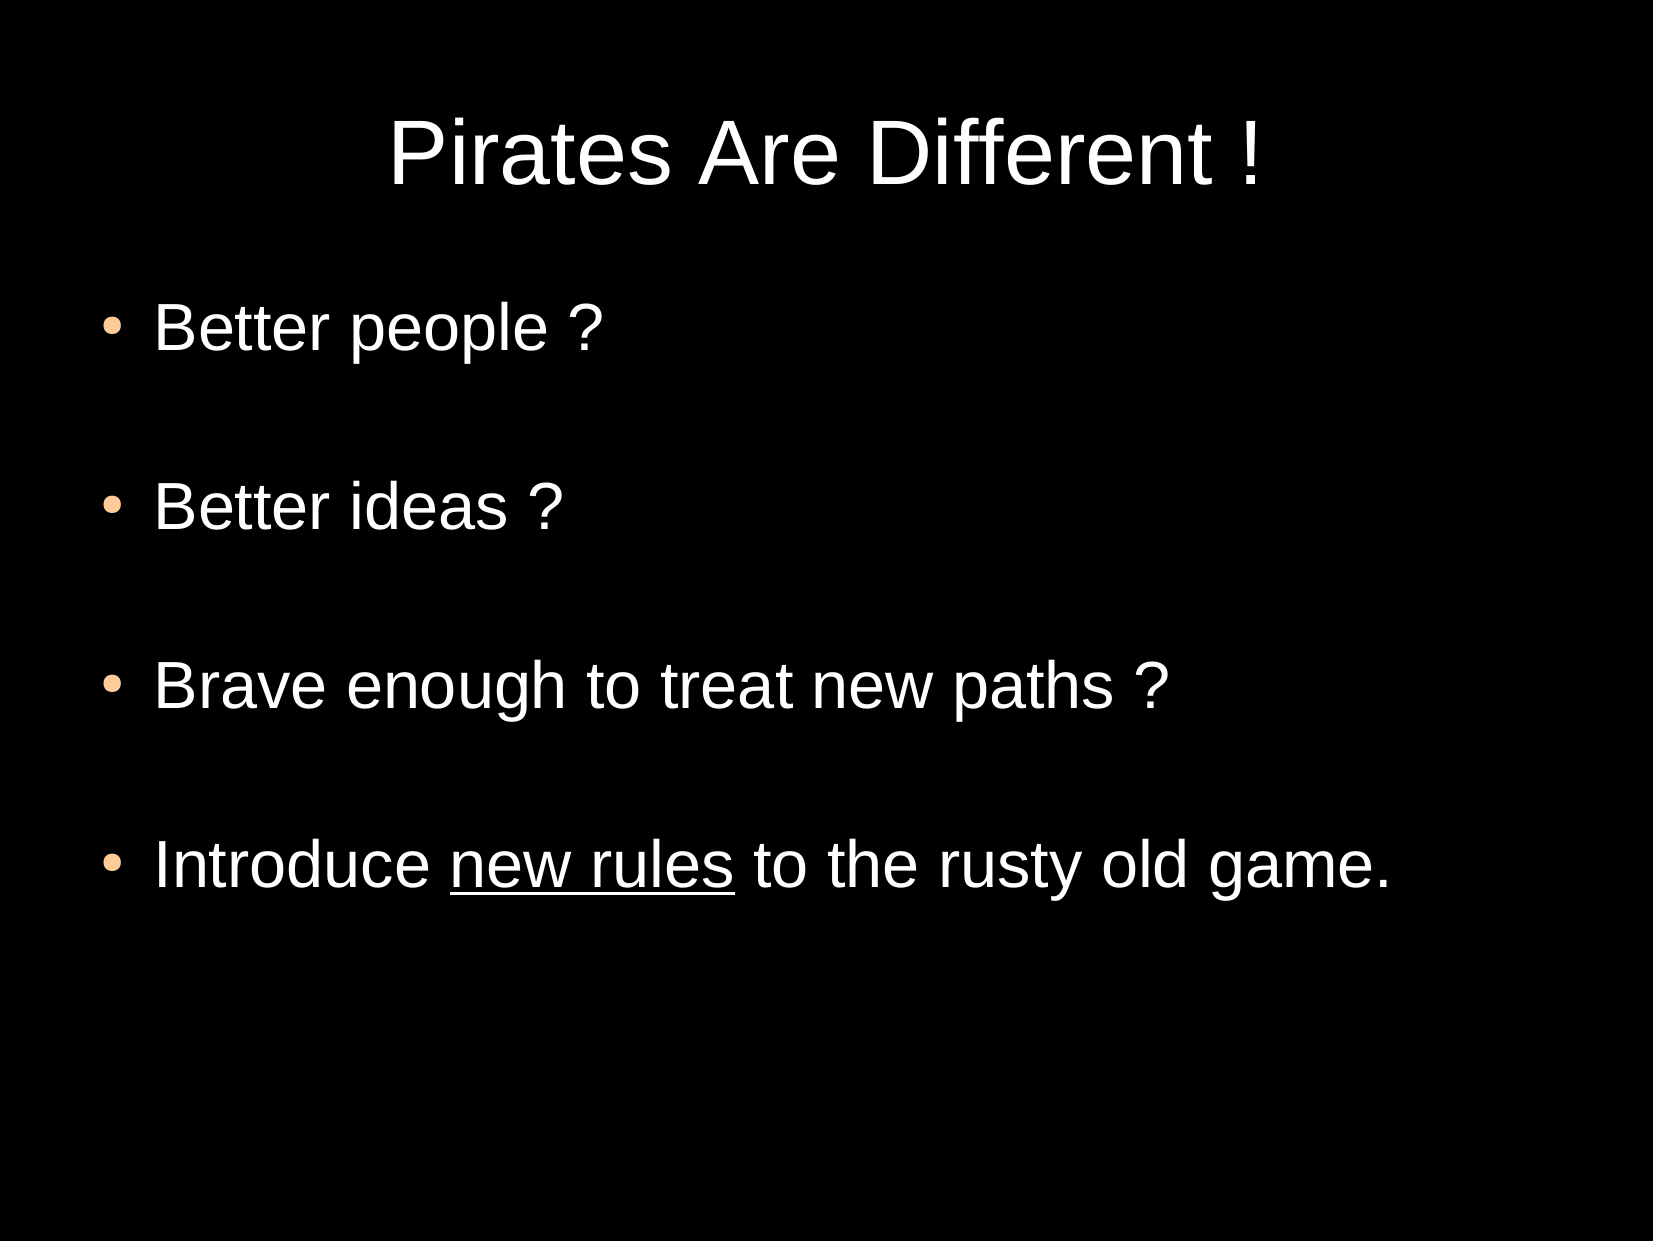

# Pirates Are Different !
Better people ?
Better ideas ?
Brave enough to treat new paths ?
Introduce new rules to the rusty old game.